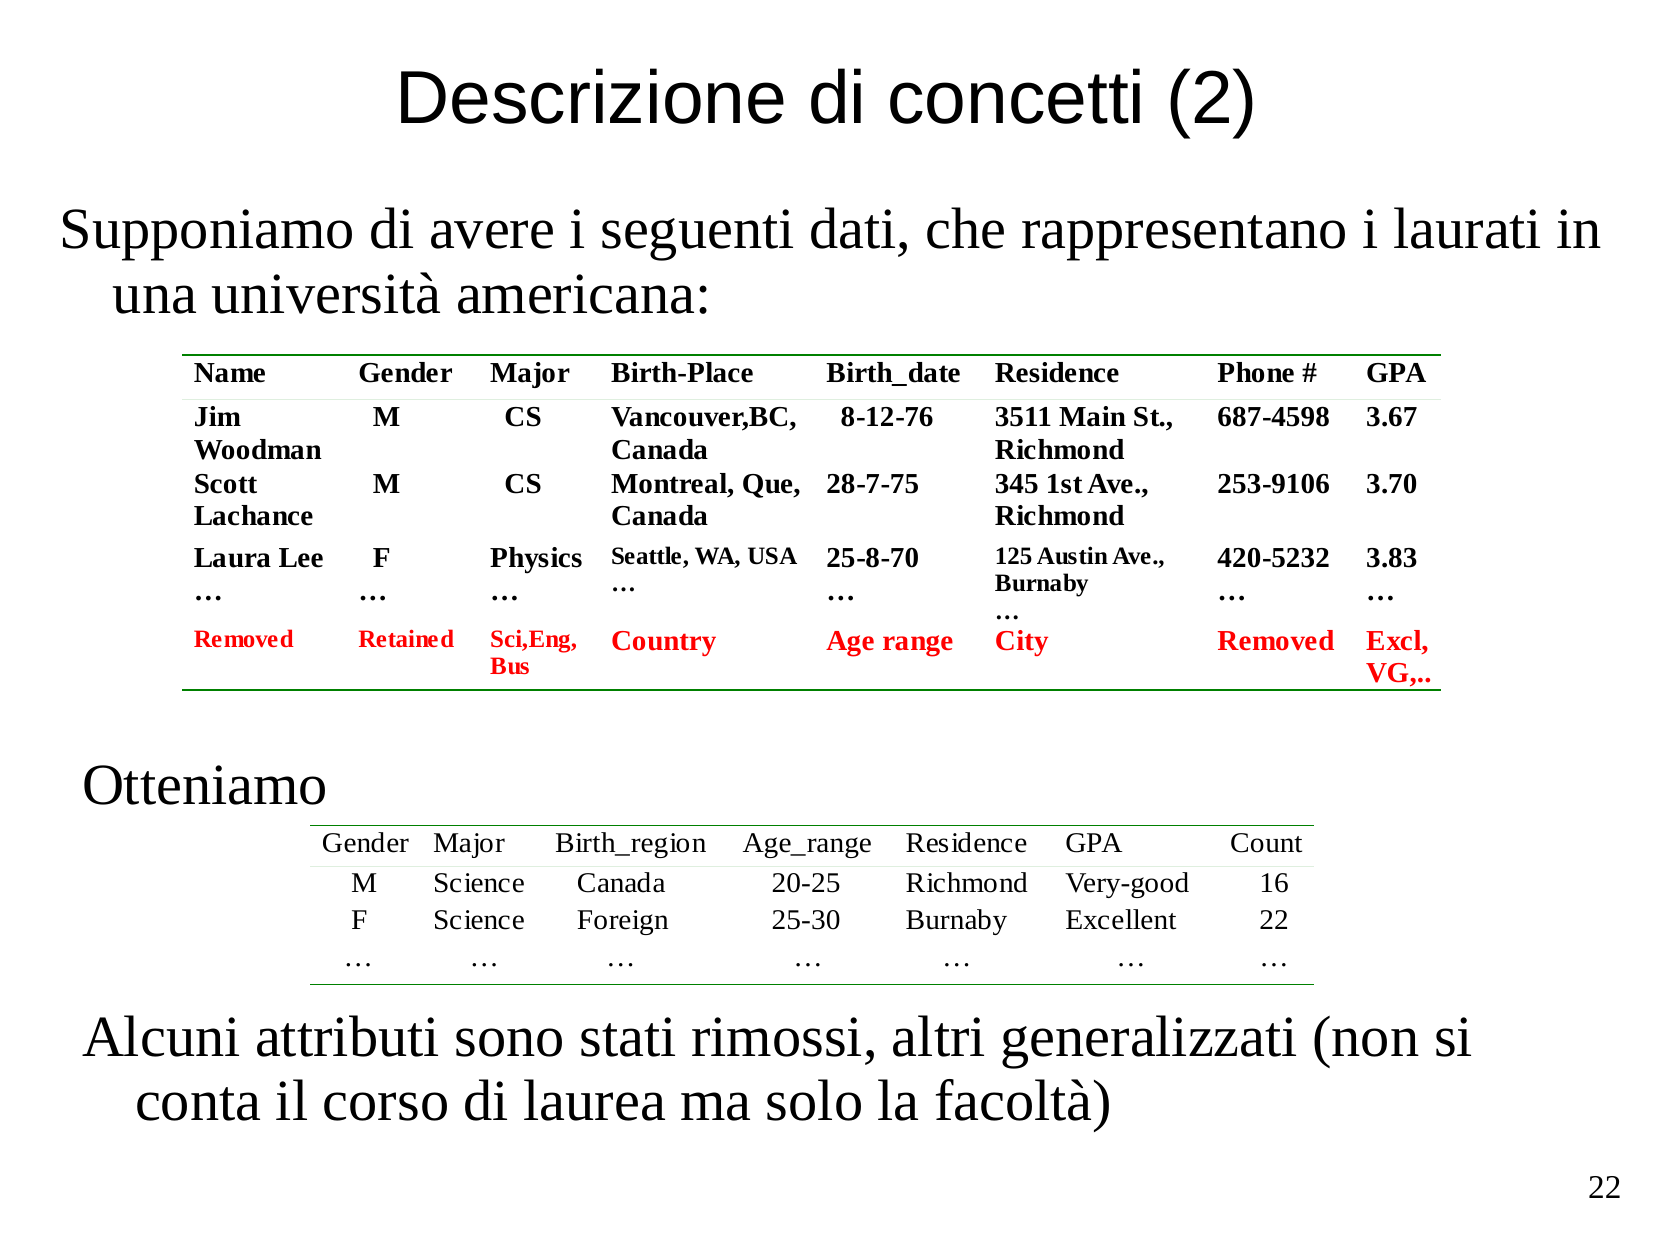

# Descrizione di concetti (2)
Supponiamo di avere i seguenti dati, che rappresentano i laurati in una università americana:
Otteniamo
Alcuni attributi sono stati rimossi, altri generalizzati (non si conta il corso di laurea ma solo la facoltà)